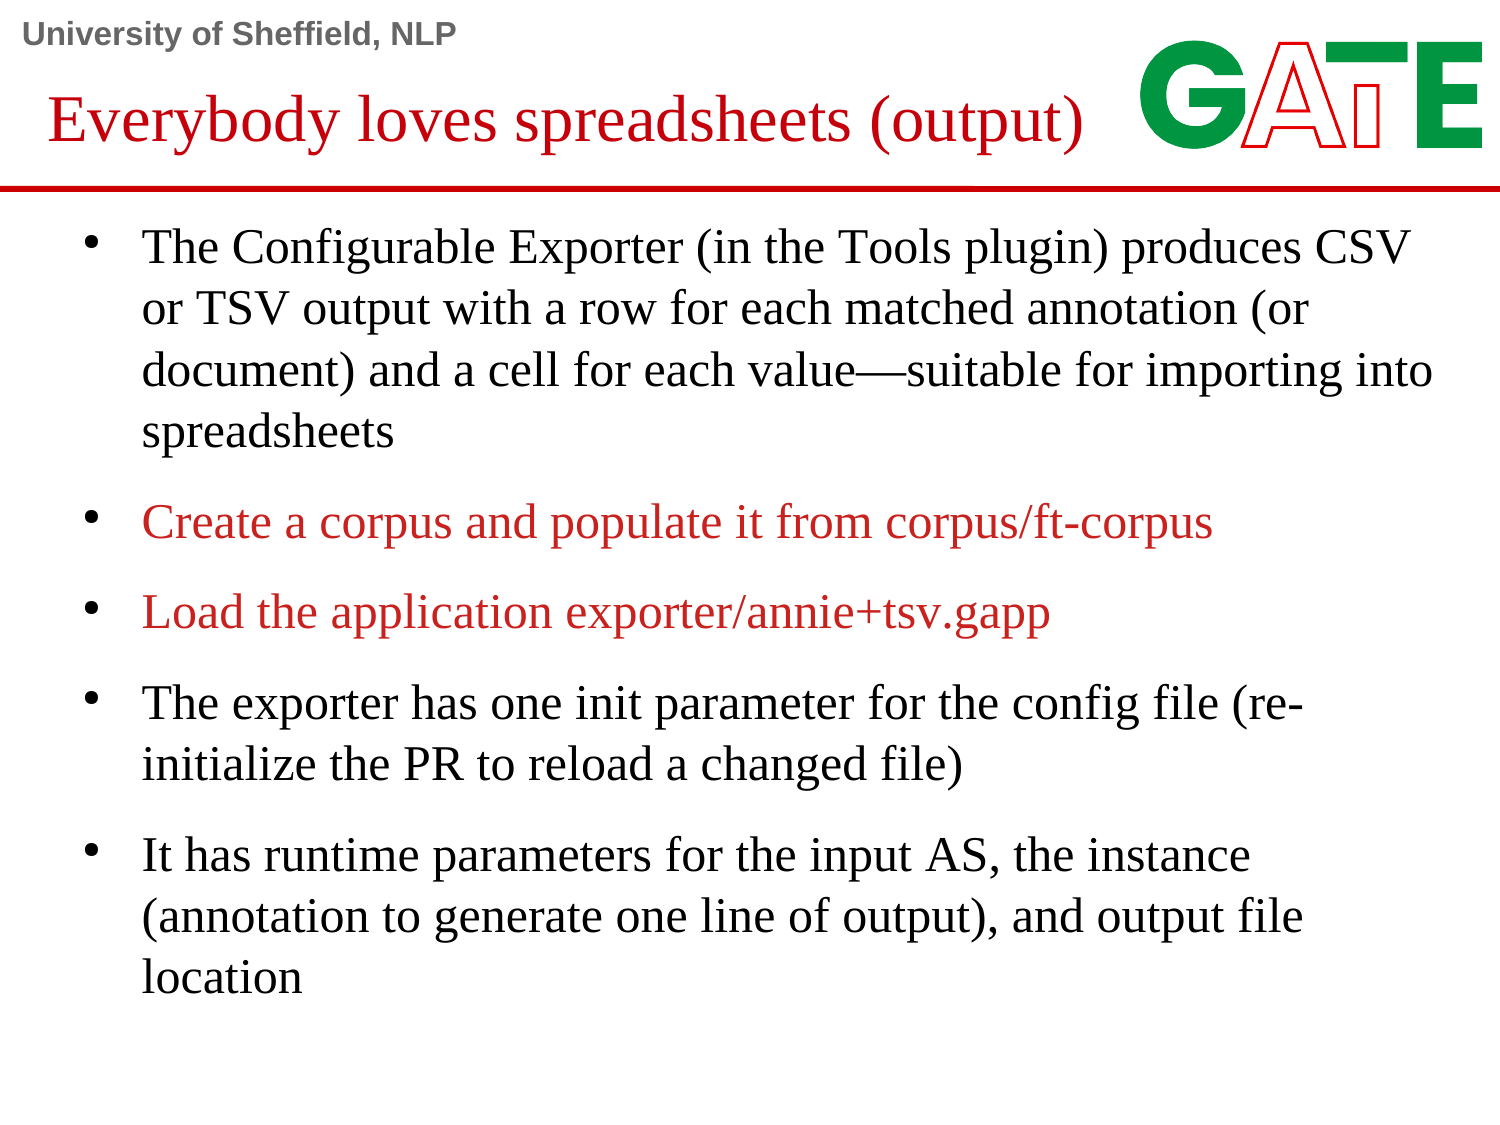

# Everybody loves spreadsheets (output)
The Configurable Exporter (in the Tools plugin) produces CSV or TSV output with a row for each matched annotation (or document) and a cell for each value—suitable for importing into spreadsheets
Create a corpus and populate it from corpus/ft-corpus
Load the application exporter/annie+tsv.gapp
The exporter has one init parameter for the config file (re-initialize the PR to reload a changed file)
It has runtime parameters for the input AS, the instance (annotation to generate one line of output), and output file location